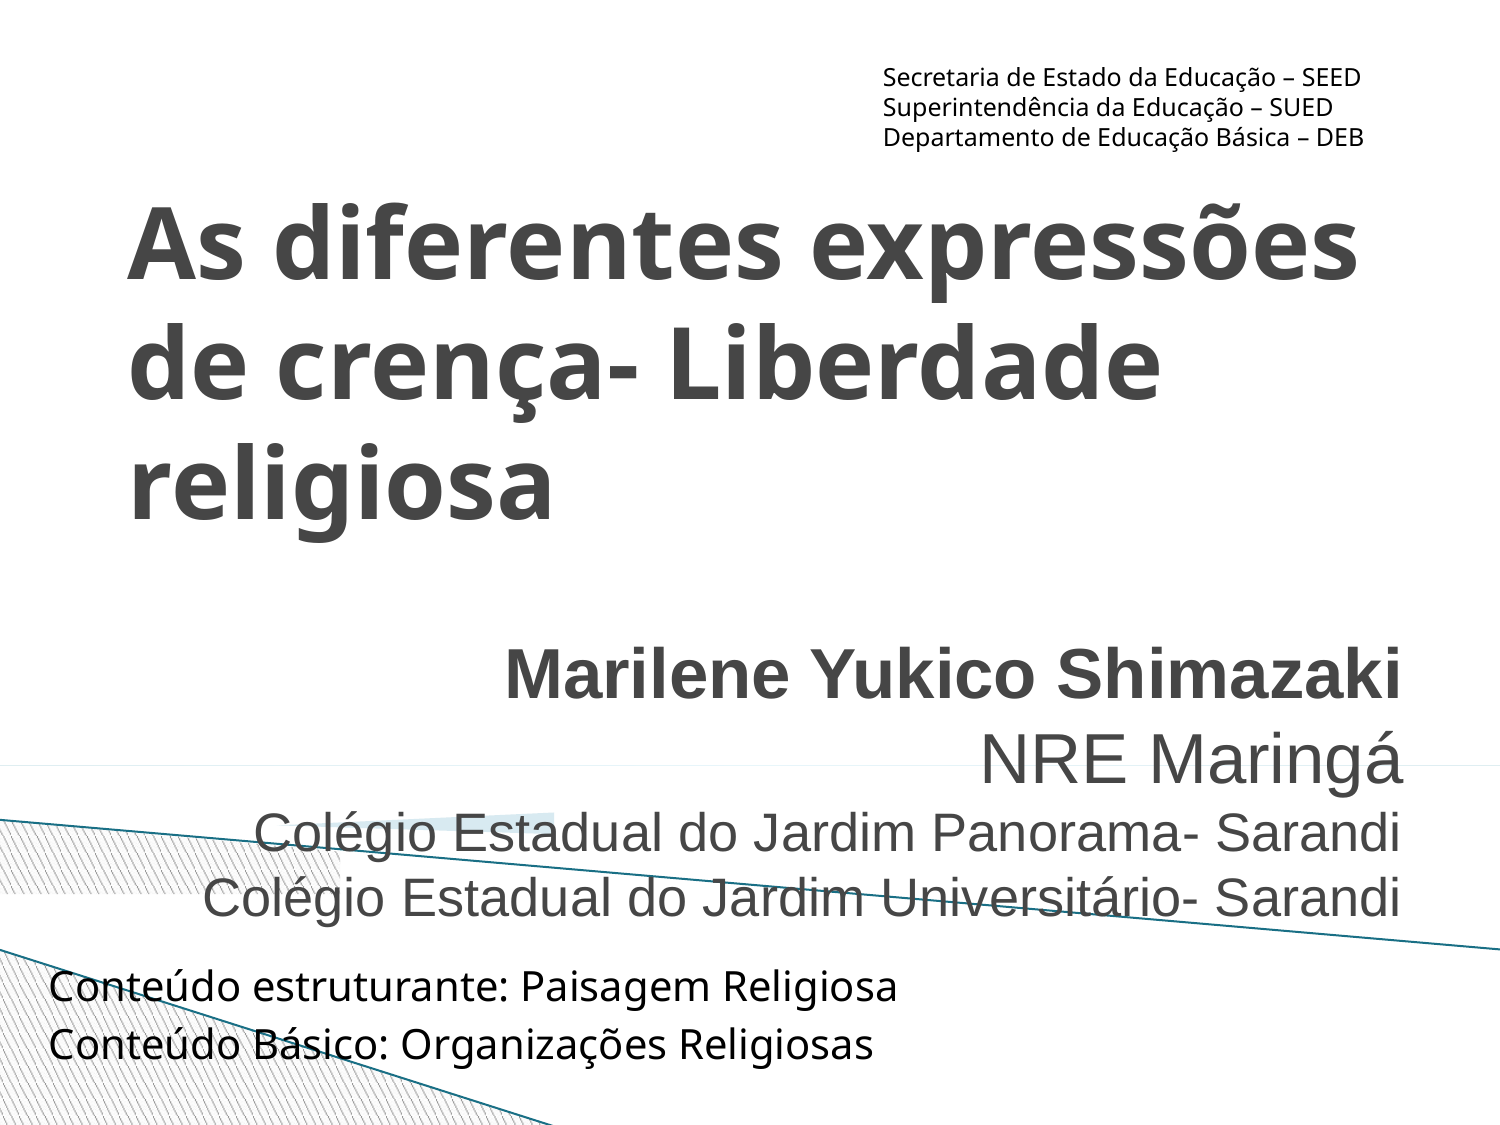

Secretaria de Estado da Educação – SEED
Superintendência da Educação – SUED
Departamento de Educação Básica – DEB
# As diferentes expressões de crença- Liberdade religiosa
Marilene Yukico Shimazaki
NRE Maringá
Colégio Estadual do Jardim Panorama- Sarandi
Colégio Estadual do Jardim Universitário- Sarandi
Conteúdo estruturante: Paisagem Religiosa
Conteúdo Básico: Organizações Religiosas